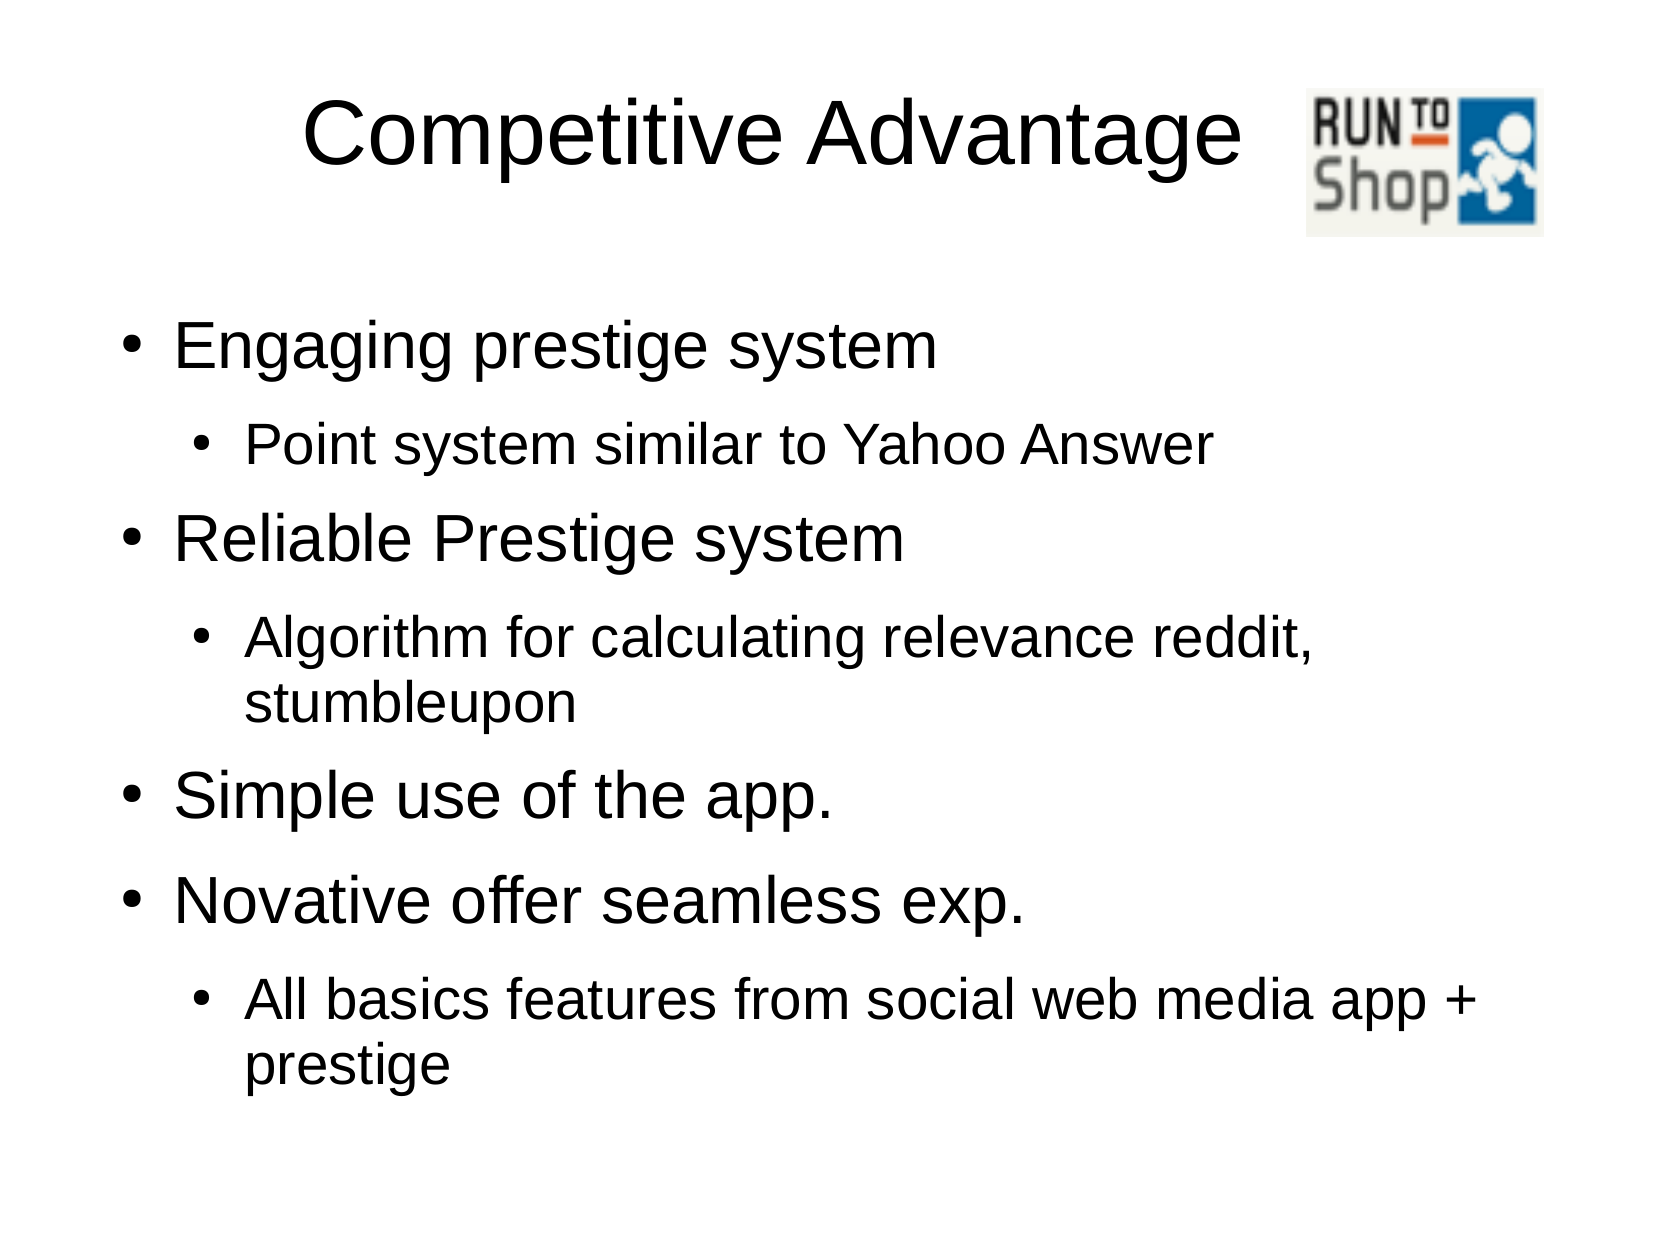

# Competitive Advantage
Engaging prestige system
Point system similar to Yahoo Answer
Reliable Prestige system
Algorithm for calculating relevance reddit, stumbleupon
Simple use of the app.
Novative offer seamless exp.
All basics features from social web media app + prestige